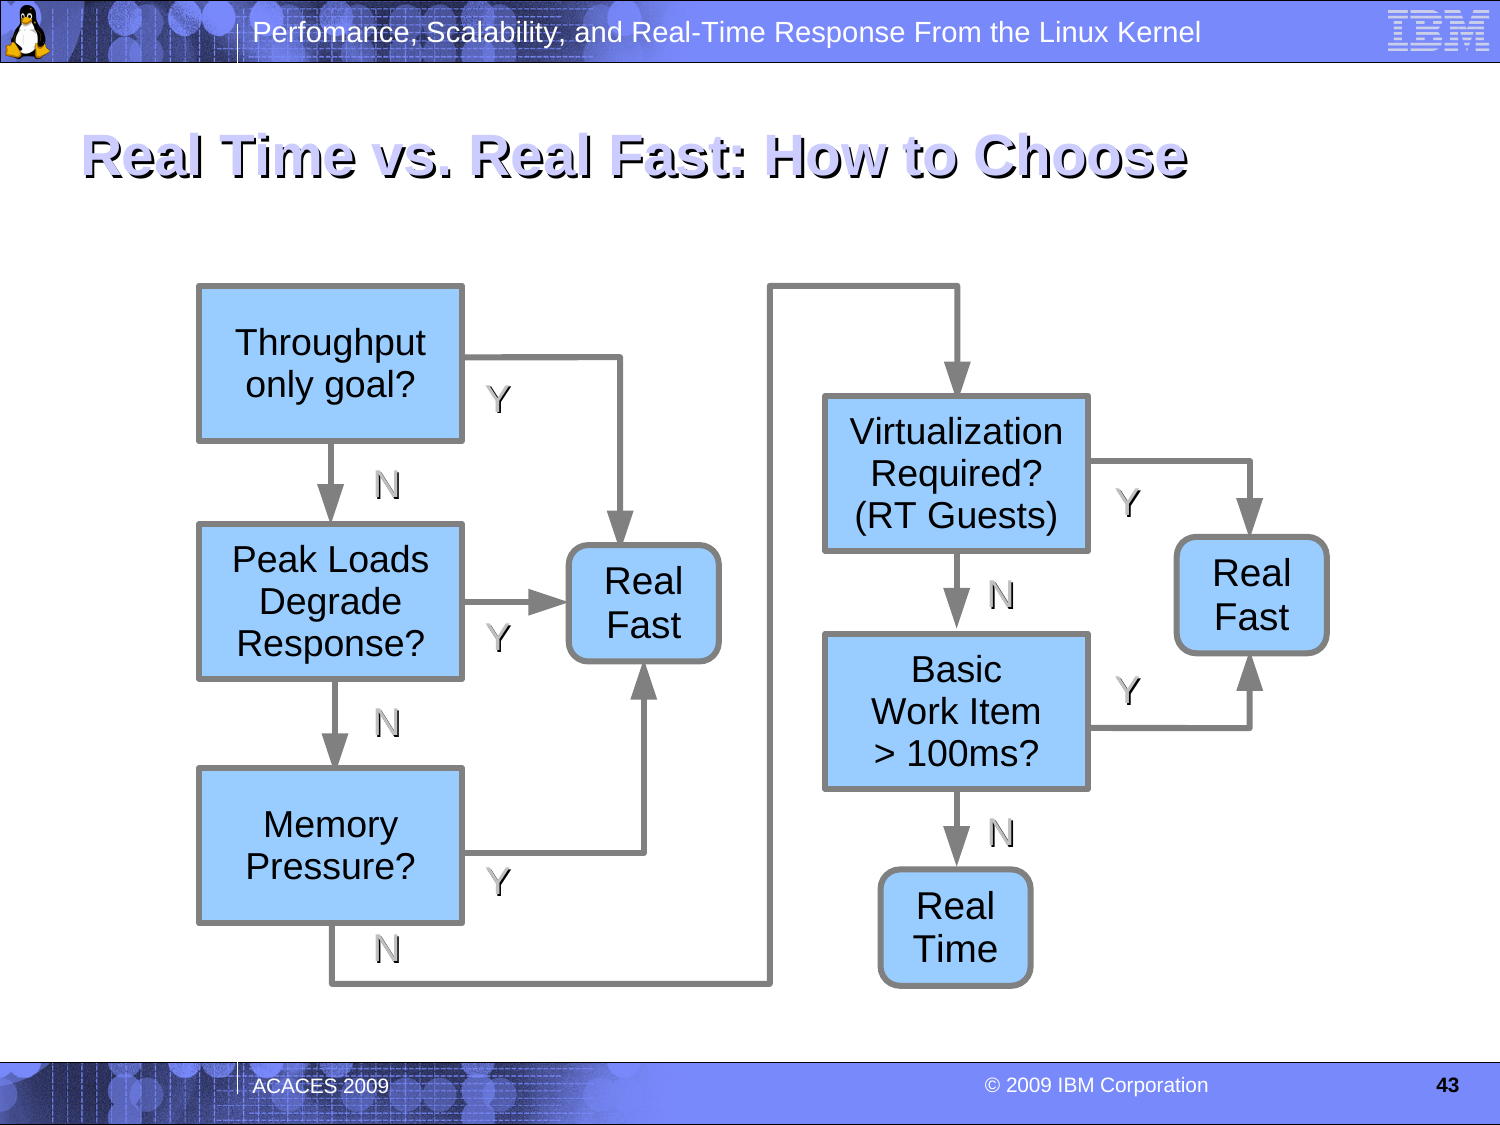

# Real Time vs. Real Fast: How to Choose
Throughput
only goal?
Y
Virtualization
Required?
(RT Guests)
N
Y
Peak Loads
Degrade
Response?
Real
Fast
Real
Fast
N
Y
Basic
Work Item
> 100ms?
Y
N
Memory
Pressure?
N
Y
Real
Time
N
43